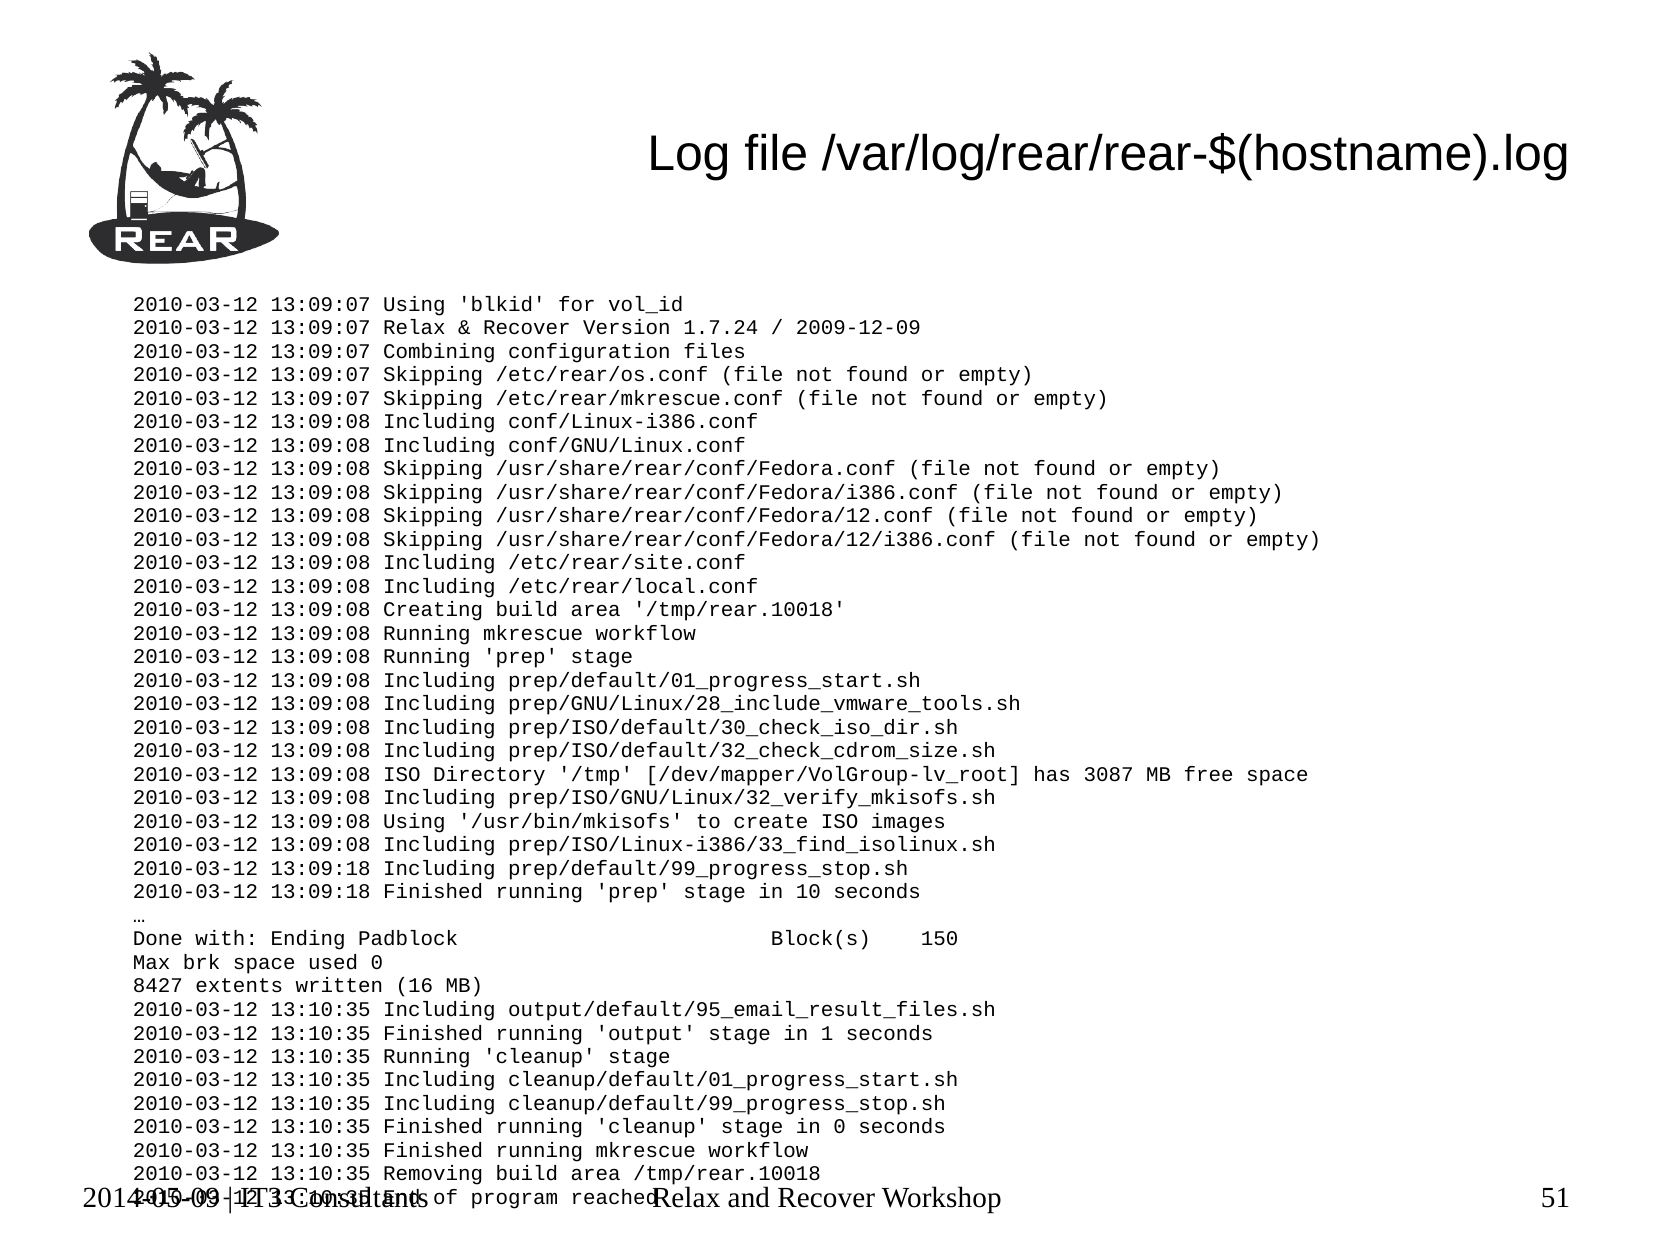

# Log file /var/log/rear/rear-$(hostname).log
2010-03-12 13:09:07 Using 'blkid' for vol_id
2010-03-12 13:09:07 Relax & Recover Version 1.7.24 / 2009-12-09
2010-03-12 13:09:07 Combining configuration files
2010-03-12 13:09:07 Skipping /etc/rear/os.conf (file not found or empty)
2010-03-12 13:09:07 Skipping /etc/rear/mkrescue.conf (file not found or empty)
2010-03-12 13:09:08 Including conf/Linux-i386.conf
2010-03-12 13:09:08 Including conf/GNU/Linux.conf
2010-03-12 13:09:08 Skipping /usr/share/rear/conf/Fedora.conf (file not found or empty)
2010-03-12 13:09:08 Skipping /usr/share/rear/conf/Fedora/i386.conf (file not found or empty)
2010-03-12 13:09:08 Skipping /usr/share/rear/conf/Fedora/12.conf (file not found or empty)
2010-03-12 13:09:08 Skipping /usr/share/rear/conf/Fedora/12/i386.conf (file not found or empty)
2010-03-12 13:09:08 Including /etc/rear/site.conf
2010-03-12 13:09:08 Including /etc/rear/local.conf
2010-03-12 13:09:08 Creating build area '/tmp/rear.10018'
2010-03-12 13:09:08 Running mkrescue workflow
2010-03-12 13:09:08 Running 'prep' stage
2010-03-12 13:09:08 Including prep/default/01_progress_start.sh
2010-03-12 13:09:08 Including prep/GNU/Linux/28_include_vmware_tools.sh
2010-03-12 13:09:08 Including prep/ISO/default/30_check_iso_dir.sh
2010-03-12 13:09:08 Including prep/ISO/default/32_check_cdrom_size.sh
2010-03-12 13:09:08 ISO Directory '/tmp' [/dev/mapper/VolGroup-lv_root] has 3087 MB free space
2010-03-12 13:09:08 Including prep/ISO/GNU/Linux/32_verify_mkisofs.sh
2010-03-12 13:09:08 Using '/usr/bin/mkisofs' to create ISO images
2010-03-12 13:09:08 Including prep/ISO/Linux-i386/33_find_isolinux.sh
2010-03-12 13:09:18 Including prep/default/99_progress_stop.sh
2010-03-12 13:09:18 Finished running 'prep' stage in 10 seconds
…
Done with: Ending Padblock Block(s) 150
Max brk space used 0
8427 extents written (16 MB)
2010-03-12 13:10:35 Including output/default/95_email_result_files.sh
2010-03-12 13:10:35 Finished running 'output' stage in 1 seconds
2010-03-12 13:10:35 Running 'cleanup' stage
2010-03-12 13:10:35 Including cleanup/default/01_progress_start.sh
2010-03-12 13:10:35 Including cleanup/default/99_progress_stop.sh
2010-03-12 13:10:35 Finished running 'cleanup' stage in 0 seconds
2010-03-12 13:10:35 Finished running mkrescue workflow
2010-03-12 13:10:35 Removing build area /tmp/rear.10018
2010-03-12 13:10:35 End of program reached
2014-05-09 | IT3 Consultants
Relax and Recover Workshop
51